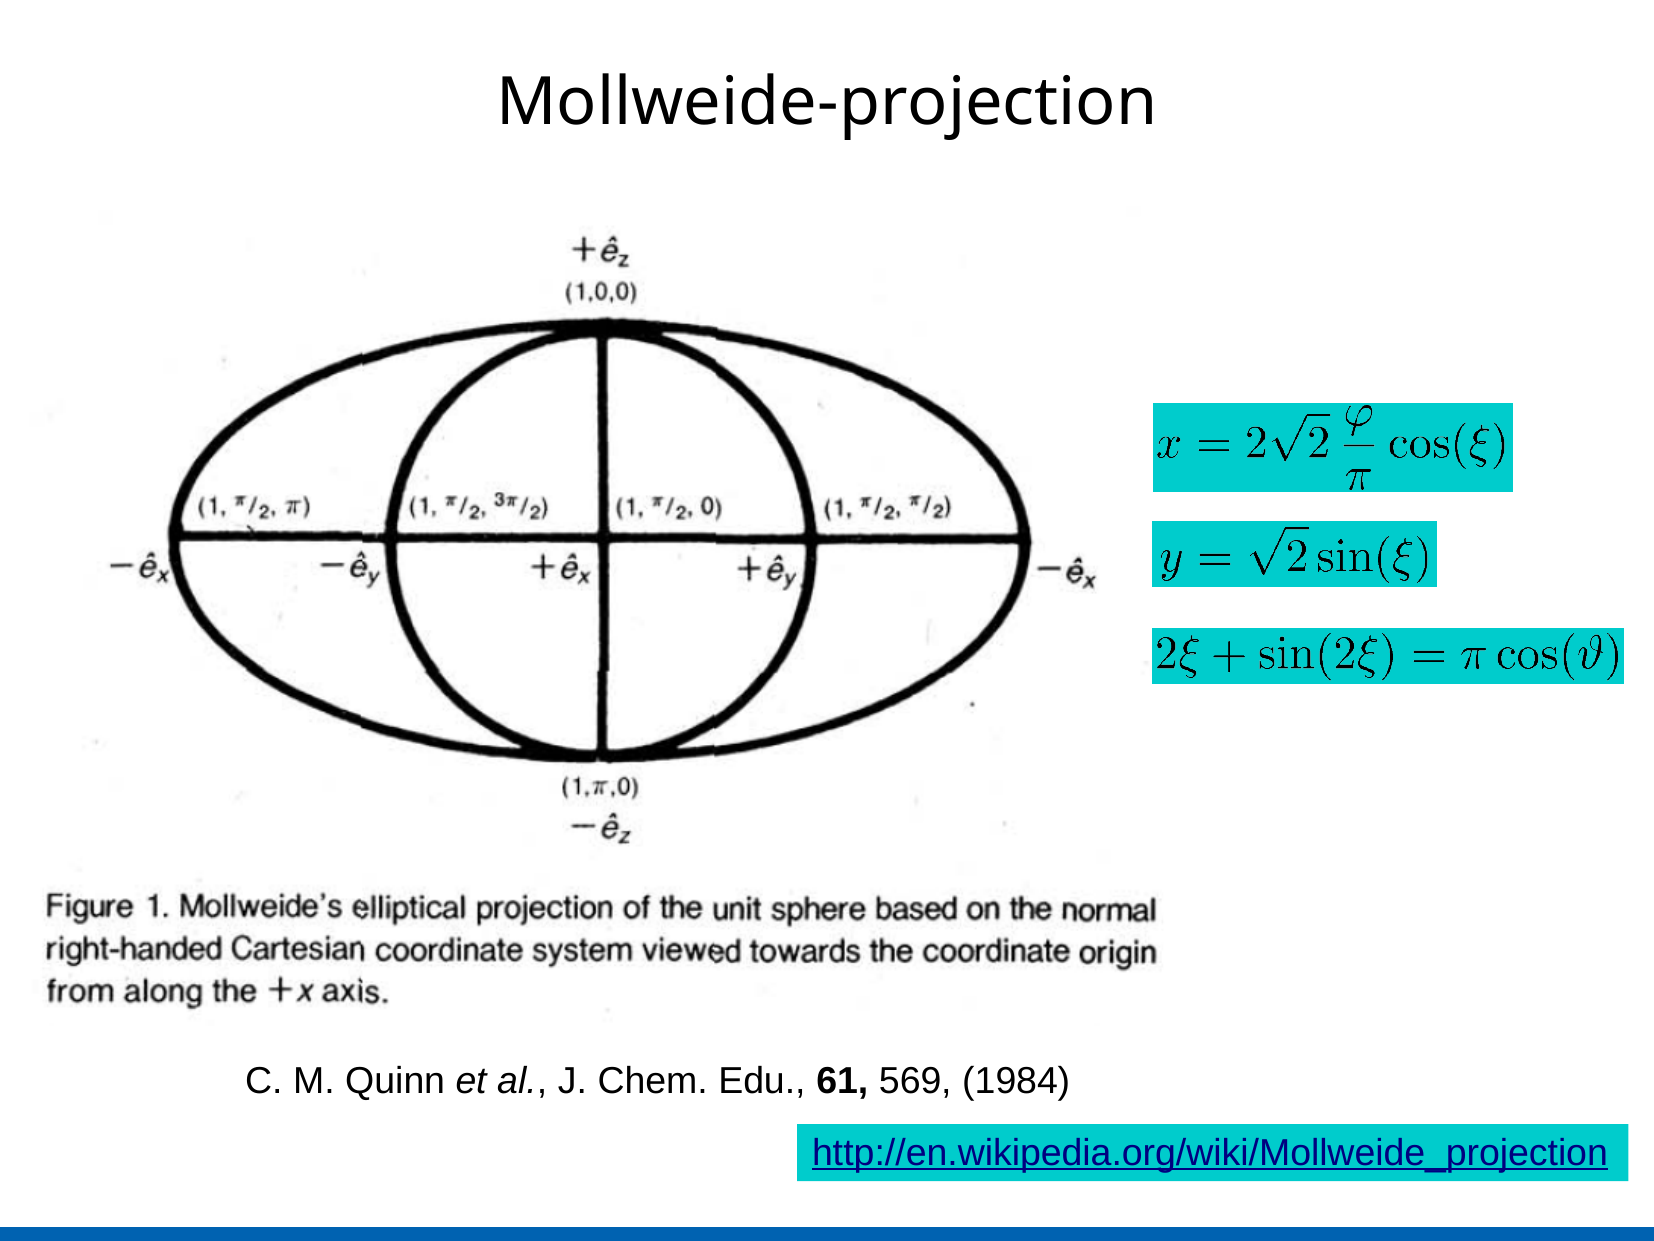

# Mollweide-projection
C. M. Quinn et al., J. Chem. Edu., 61, 569, (1984)
http://en.wikipedia.org/wiki/Mollweide_projection